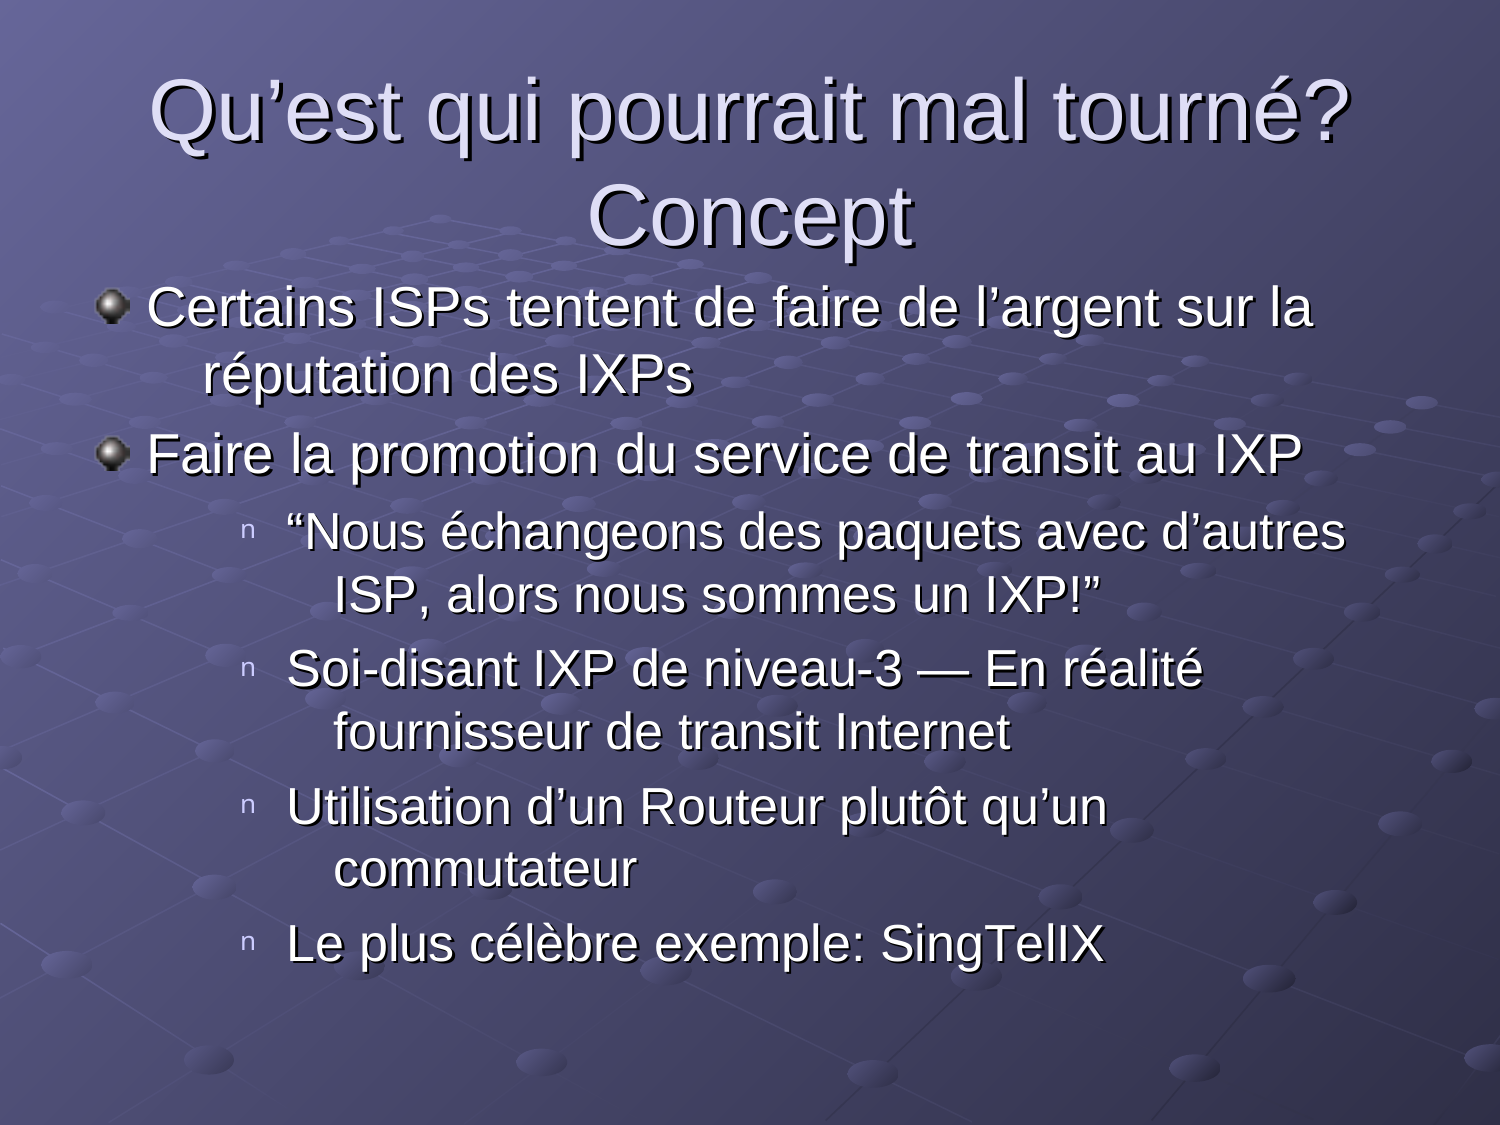

# Qu’est qui pourrait mal tourné? Concept
Certains ISPs tentent de faire de l’argent sur la réputation des IXPs
Faire la promotion du service de transit au IXP
“Nous échangeons des paquets avec d’autres ISP, alors nous sommes un IXP!”
Soi-disant IXP de niveau-3 — En réalité fournisseur de transit Internet
Utilisation d’un Routeur plutôt qu’un commutateur
Le plus célèbre exemple: SingTelIX